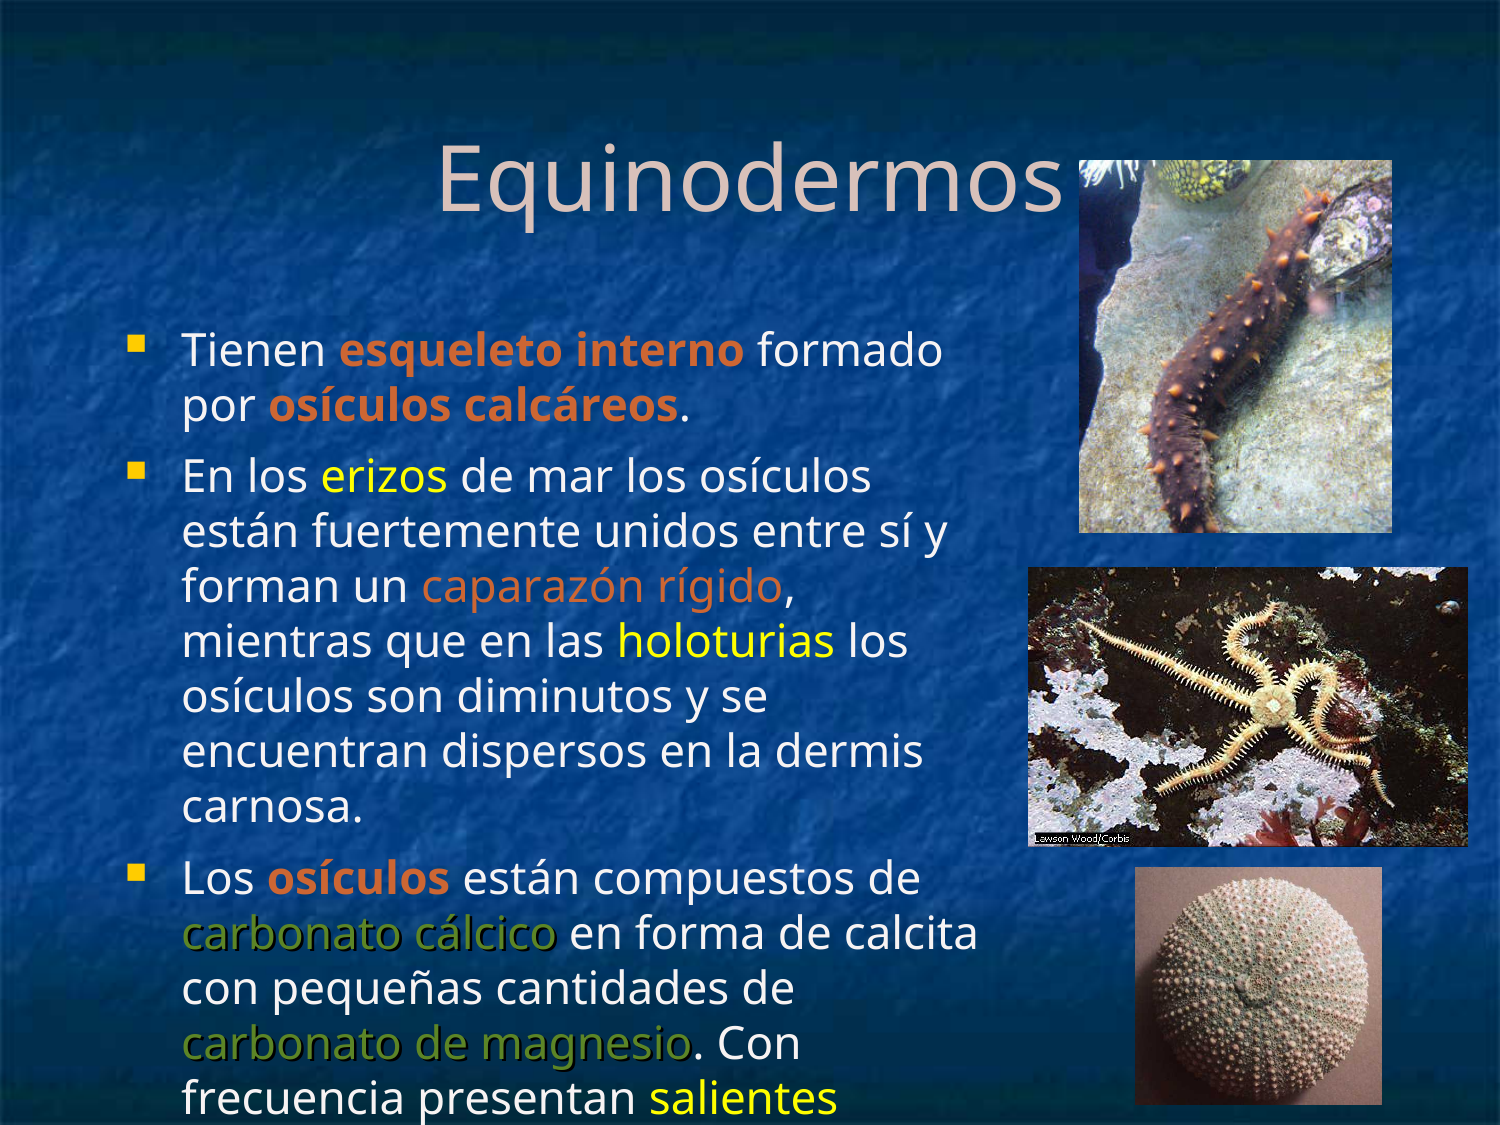

# Equinodermos
Tienen esqueleto interno formado por osículos calcáreos.
En los erizos de mar los osículos están fuertemente unidos entre sí y forman un caparazón rígido, mientras que en las holoturias los osículos son diminutos y se encuentran dispersos en la dermis carnosa.
Los osículos están compuestos de carbonato cálcico en forma de calcita con pequeñas cantidades de carbonato de magnesio. Con frecuencia presentan salientes (tubérculos, gránulos) y espinas fijas o móviles.